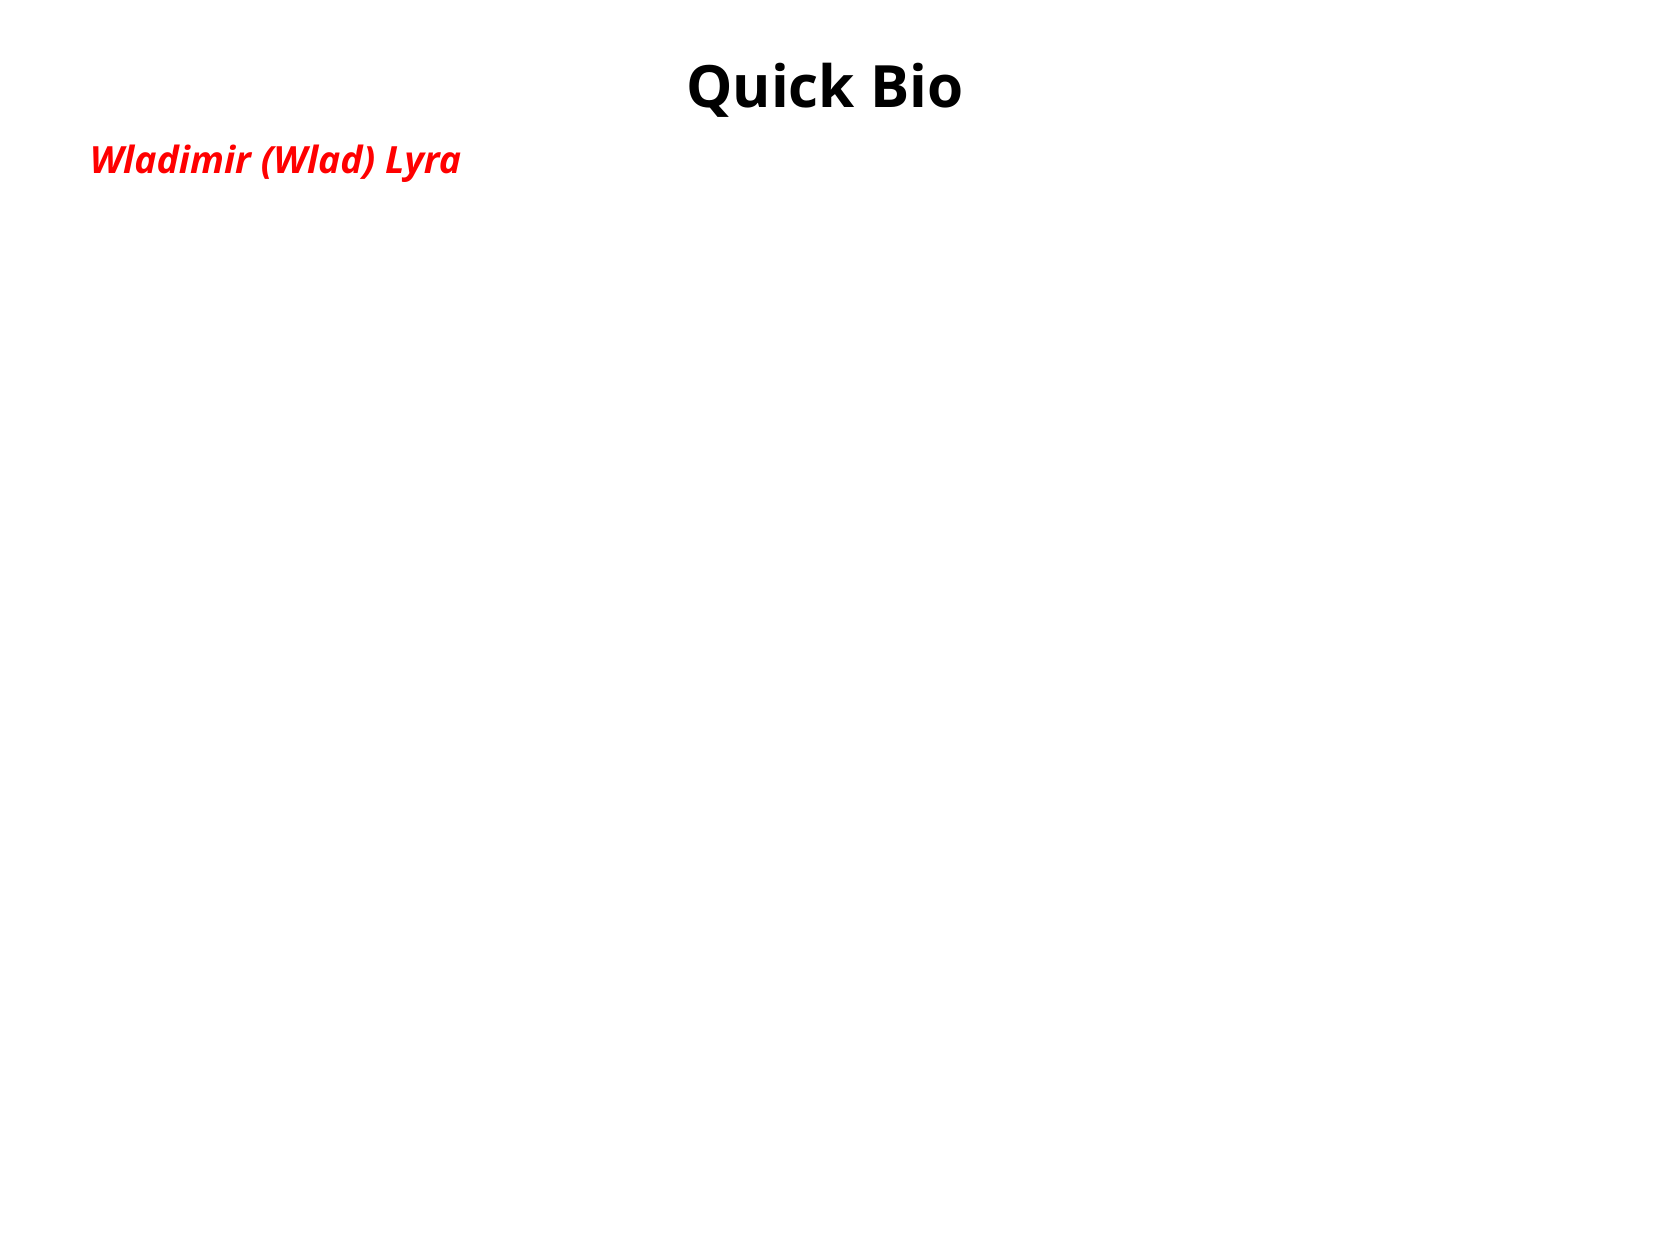

Quick Bio
Wladimir (Wlad) Lyra
Moved around a lot. Lived in 6 countries
and I'm not even 30 yet...